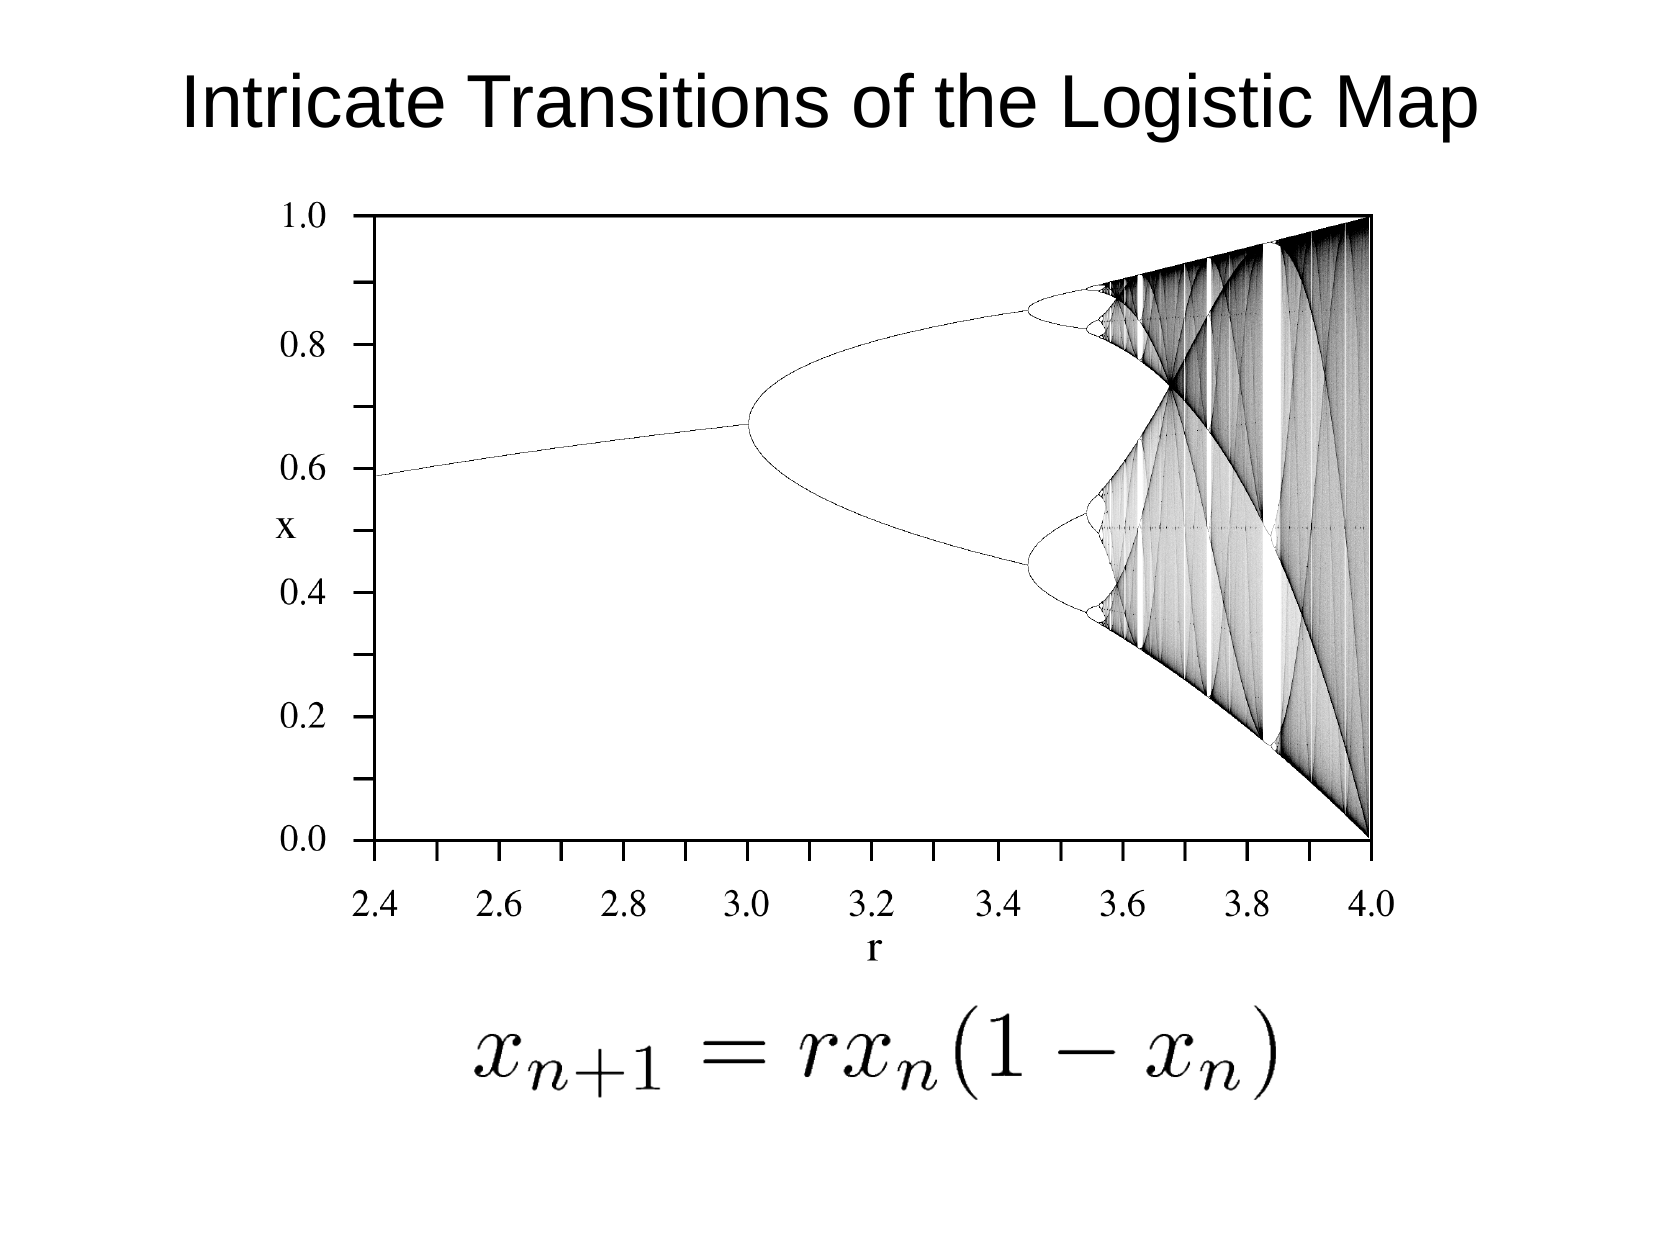

# Intricate Transitions of the Logistic Map